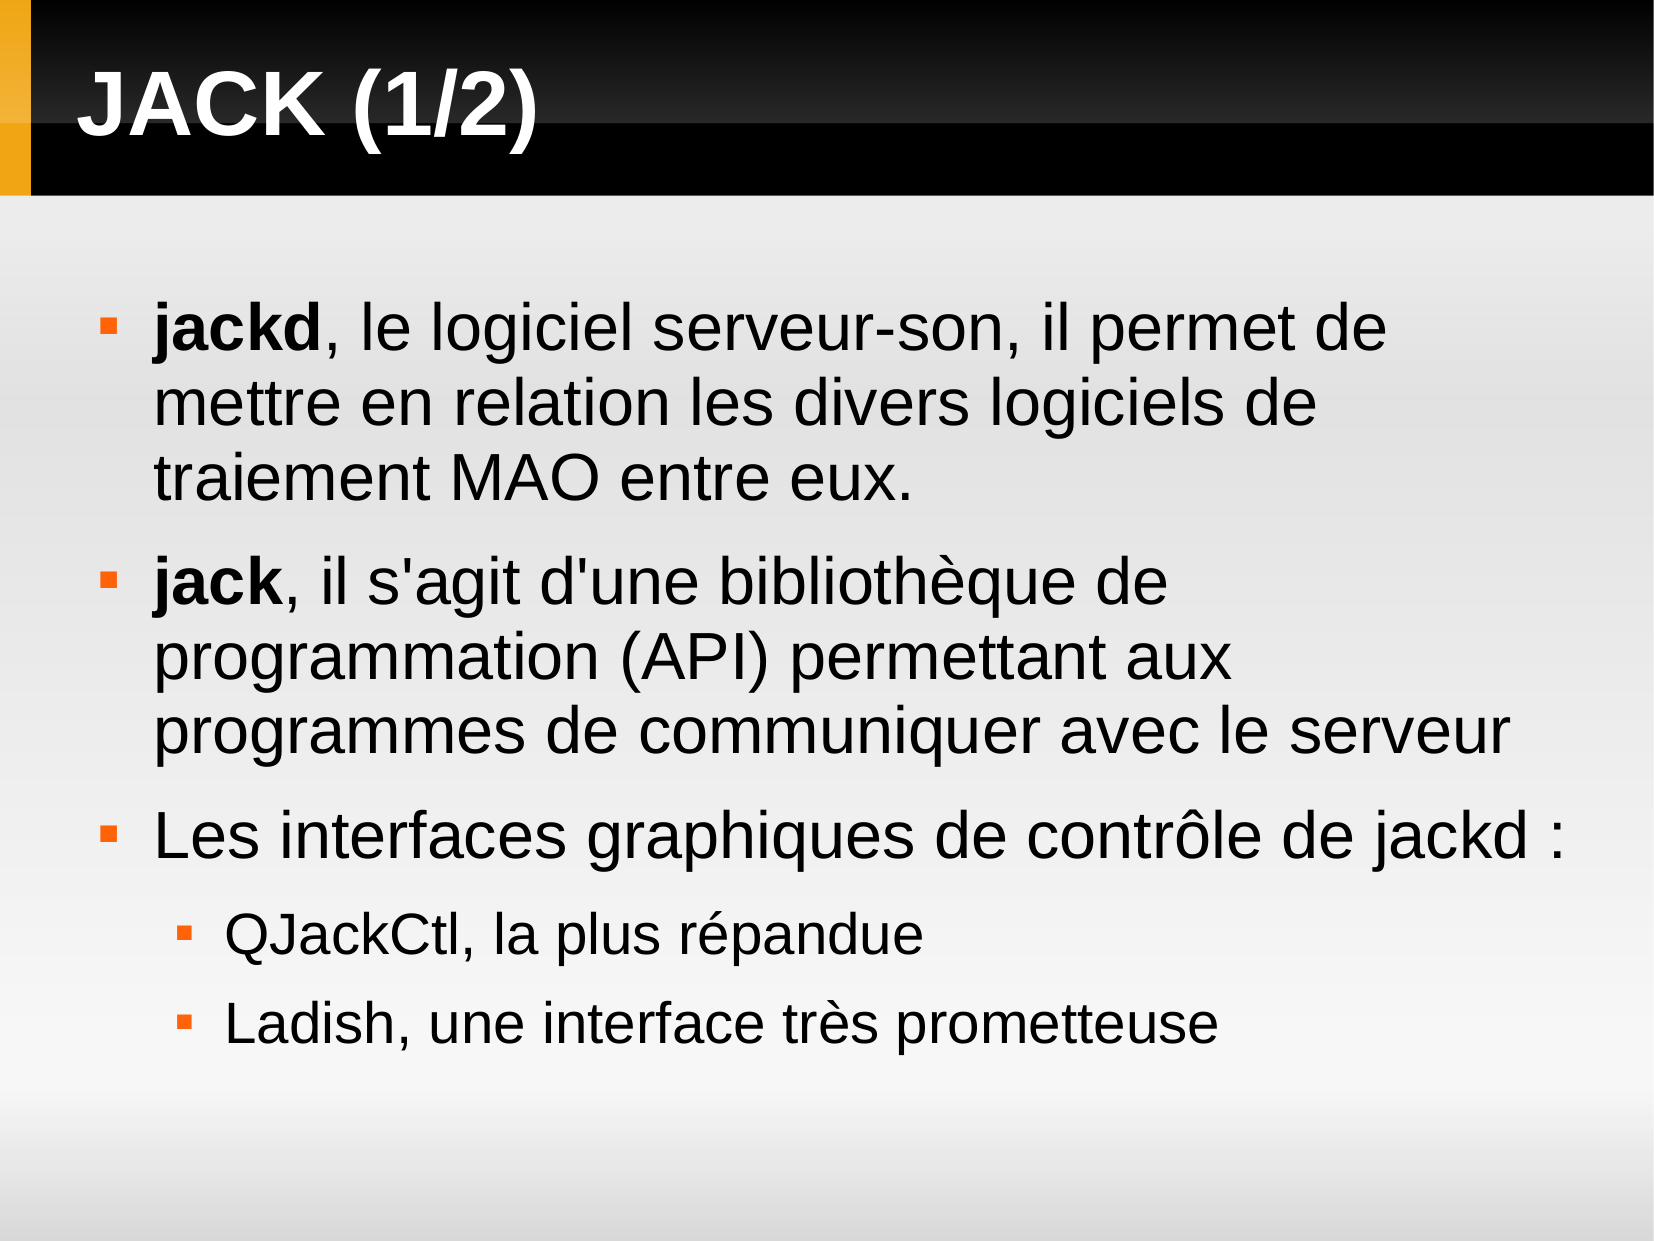

# JACK (1/2)
jackd, le logiciel serveur-son, il permet de mettre en relation les divers logiciels de traiement MAO entre eux.
jack, il s'agit d'une bibliothèque de programmation (API) permettant aux programmes de communiquer avec le serveur
Les interfaces graphiques de contrôle de jackd :
QJackCtl, la plus répandue
Ladish, une interface très prometteuse